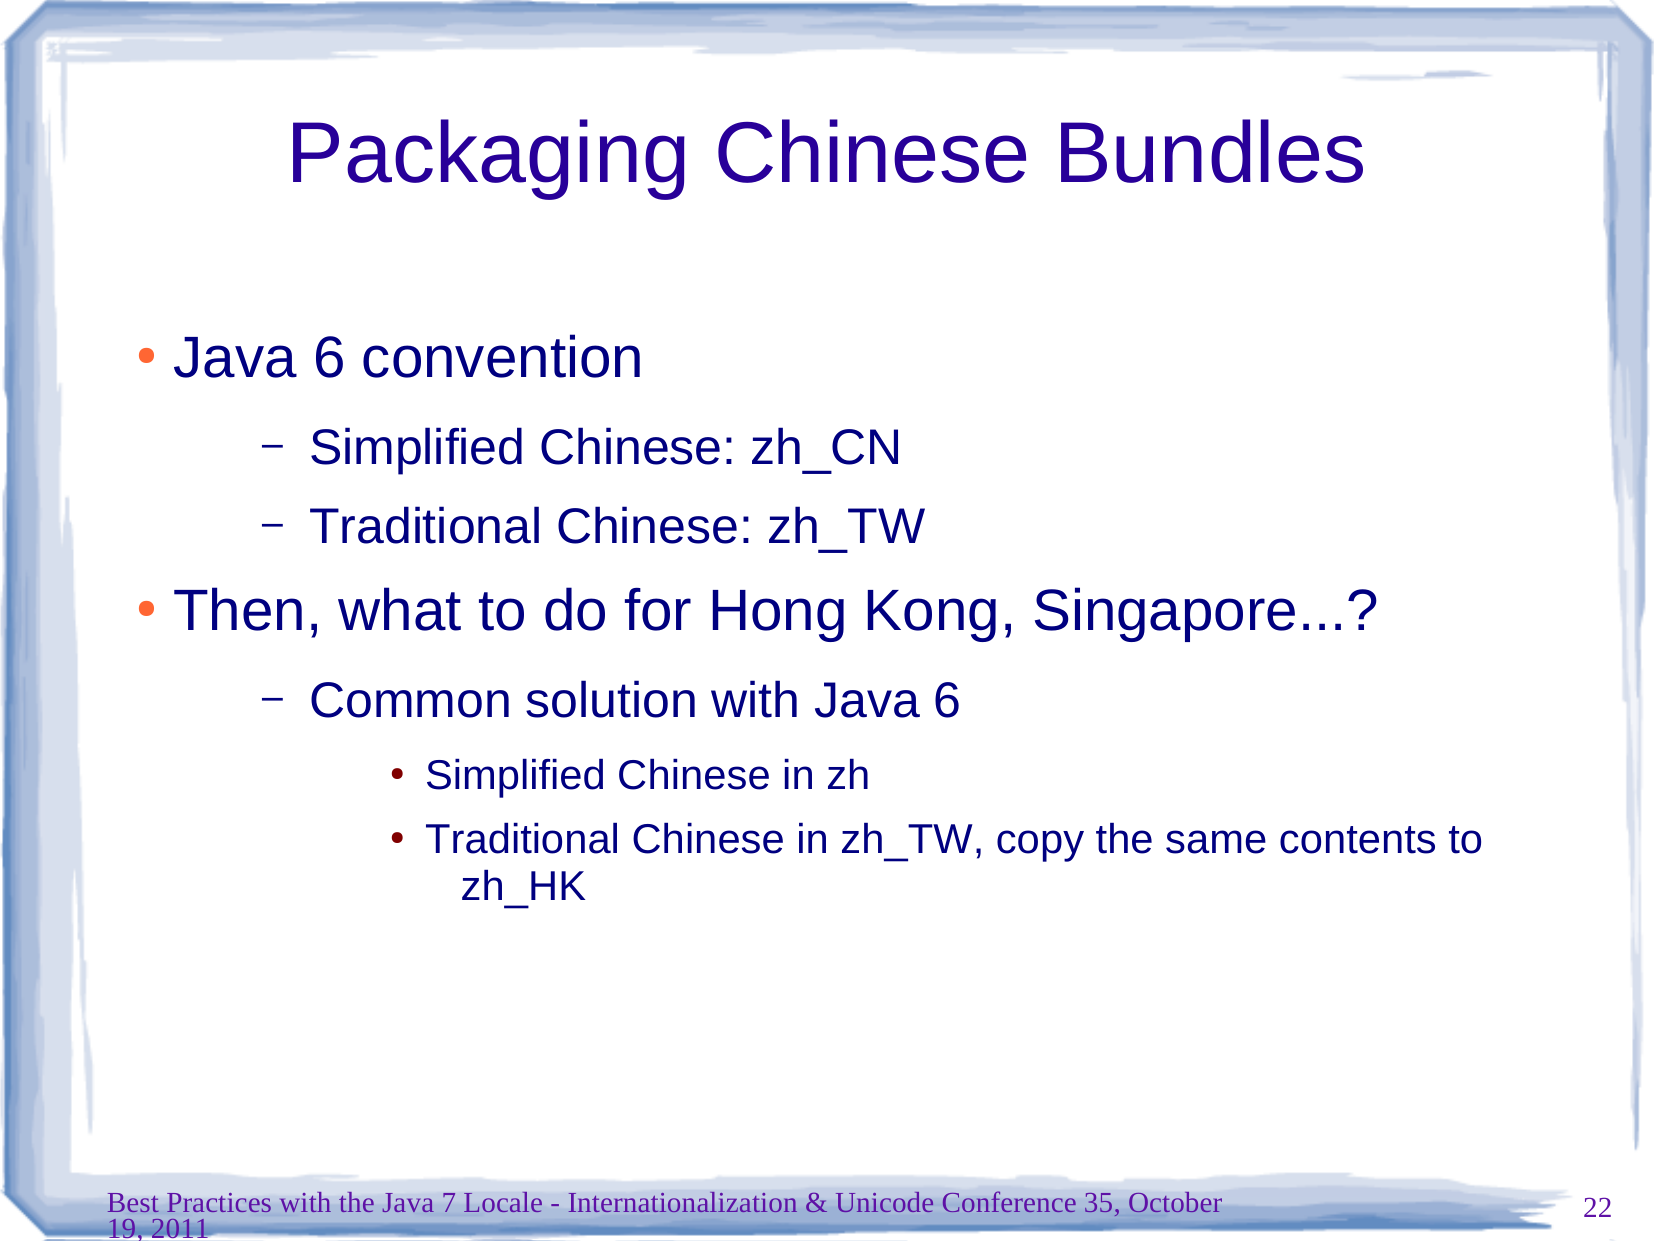

# Packaging Chinese Bundles
Java 6 convention
Simplified Chinese: zh_CN
Traditional Chinese: zh_TW
Then, what to do for Hong Kong, Singapore...?
Common solution with Java 6
Simplified Chinese in zh
Traditional Chinese in zh_TW, copy the same contents to zh_HK
Best Practices with the Java 7 Locale - Internationalization & Unicode Conference 35, October 19, 2011
22